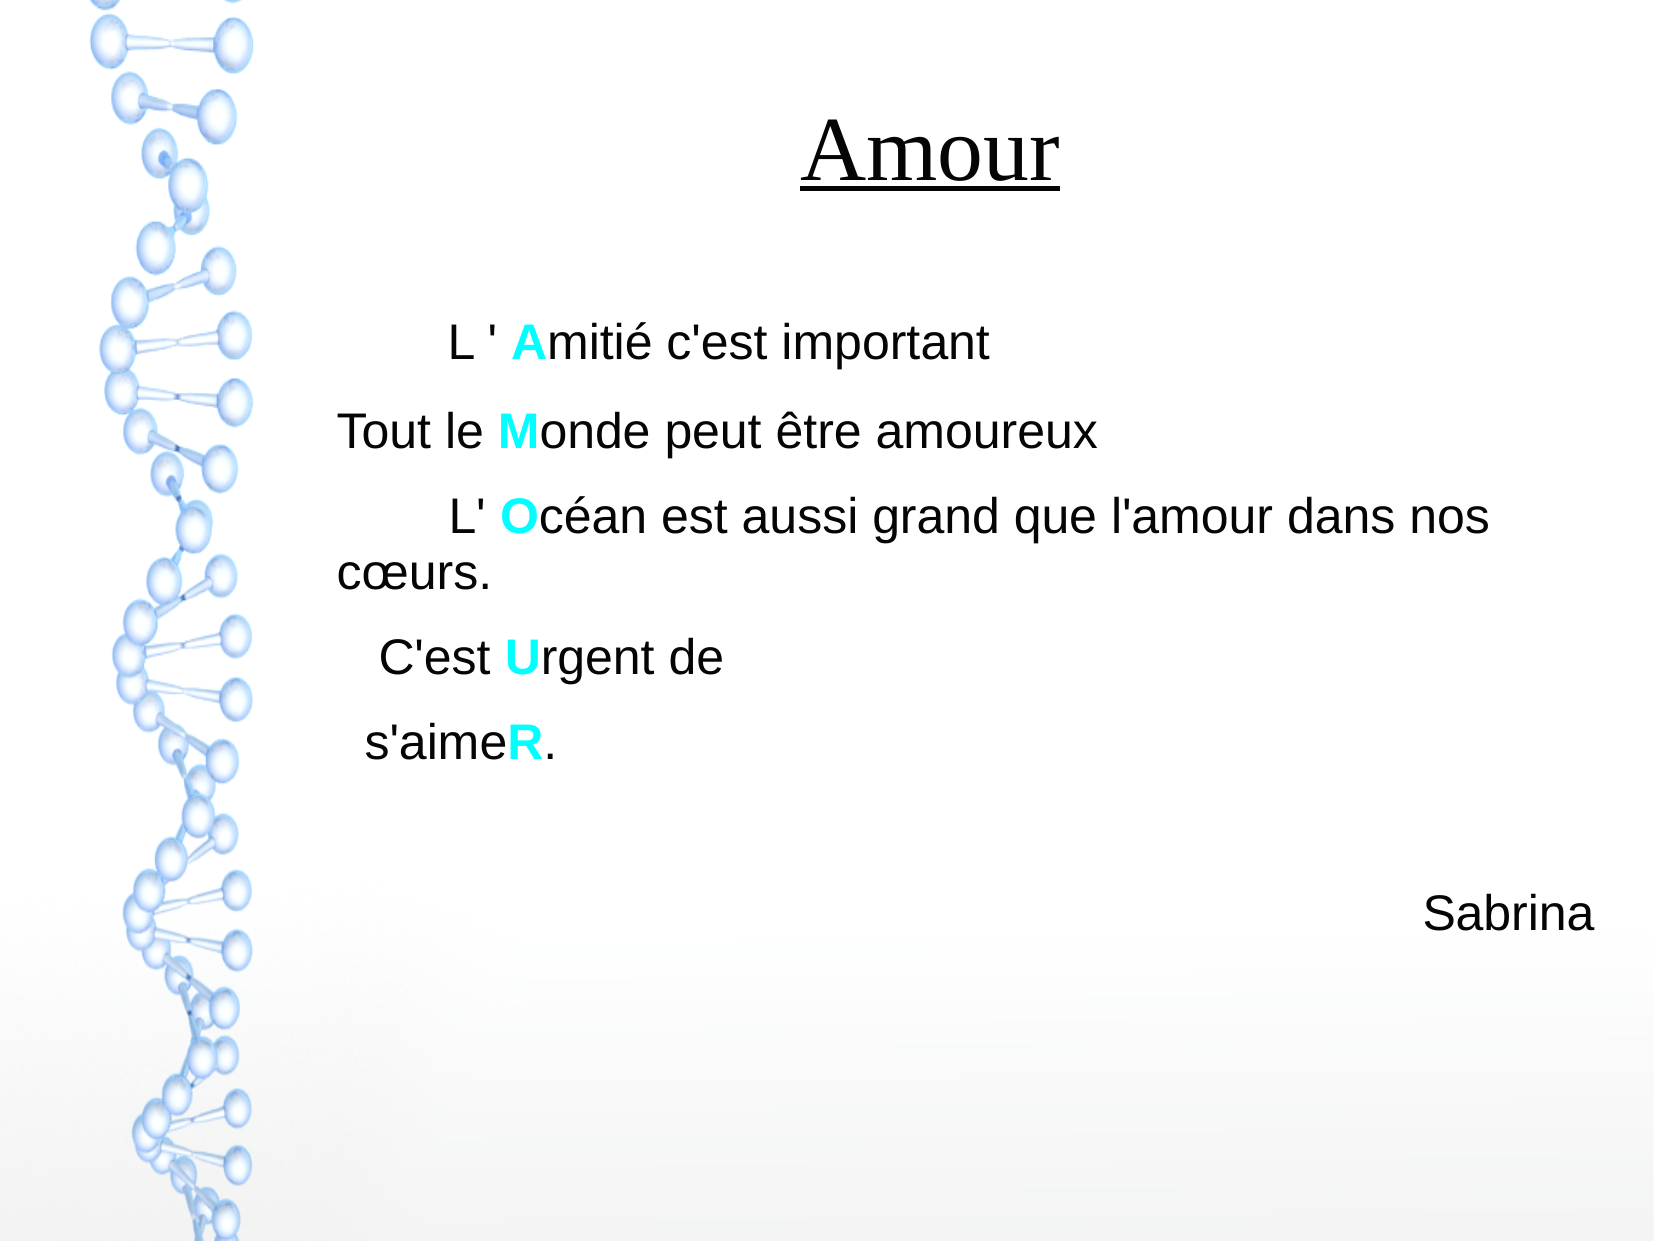

# Amour
 L ' Amitié c'est important
Tout le Monde peut être amoureux
 L' Océan est aussi grand que l'amour dans nos cœurs.
 C'est Urgent de
 s'aimeR.
Sabrina